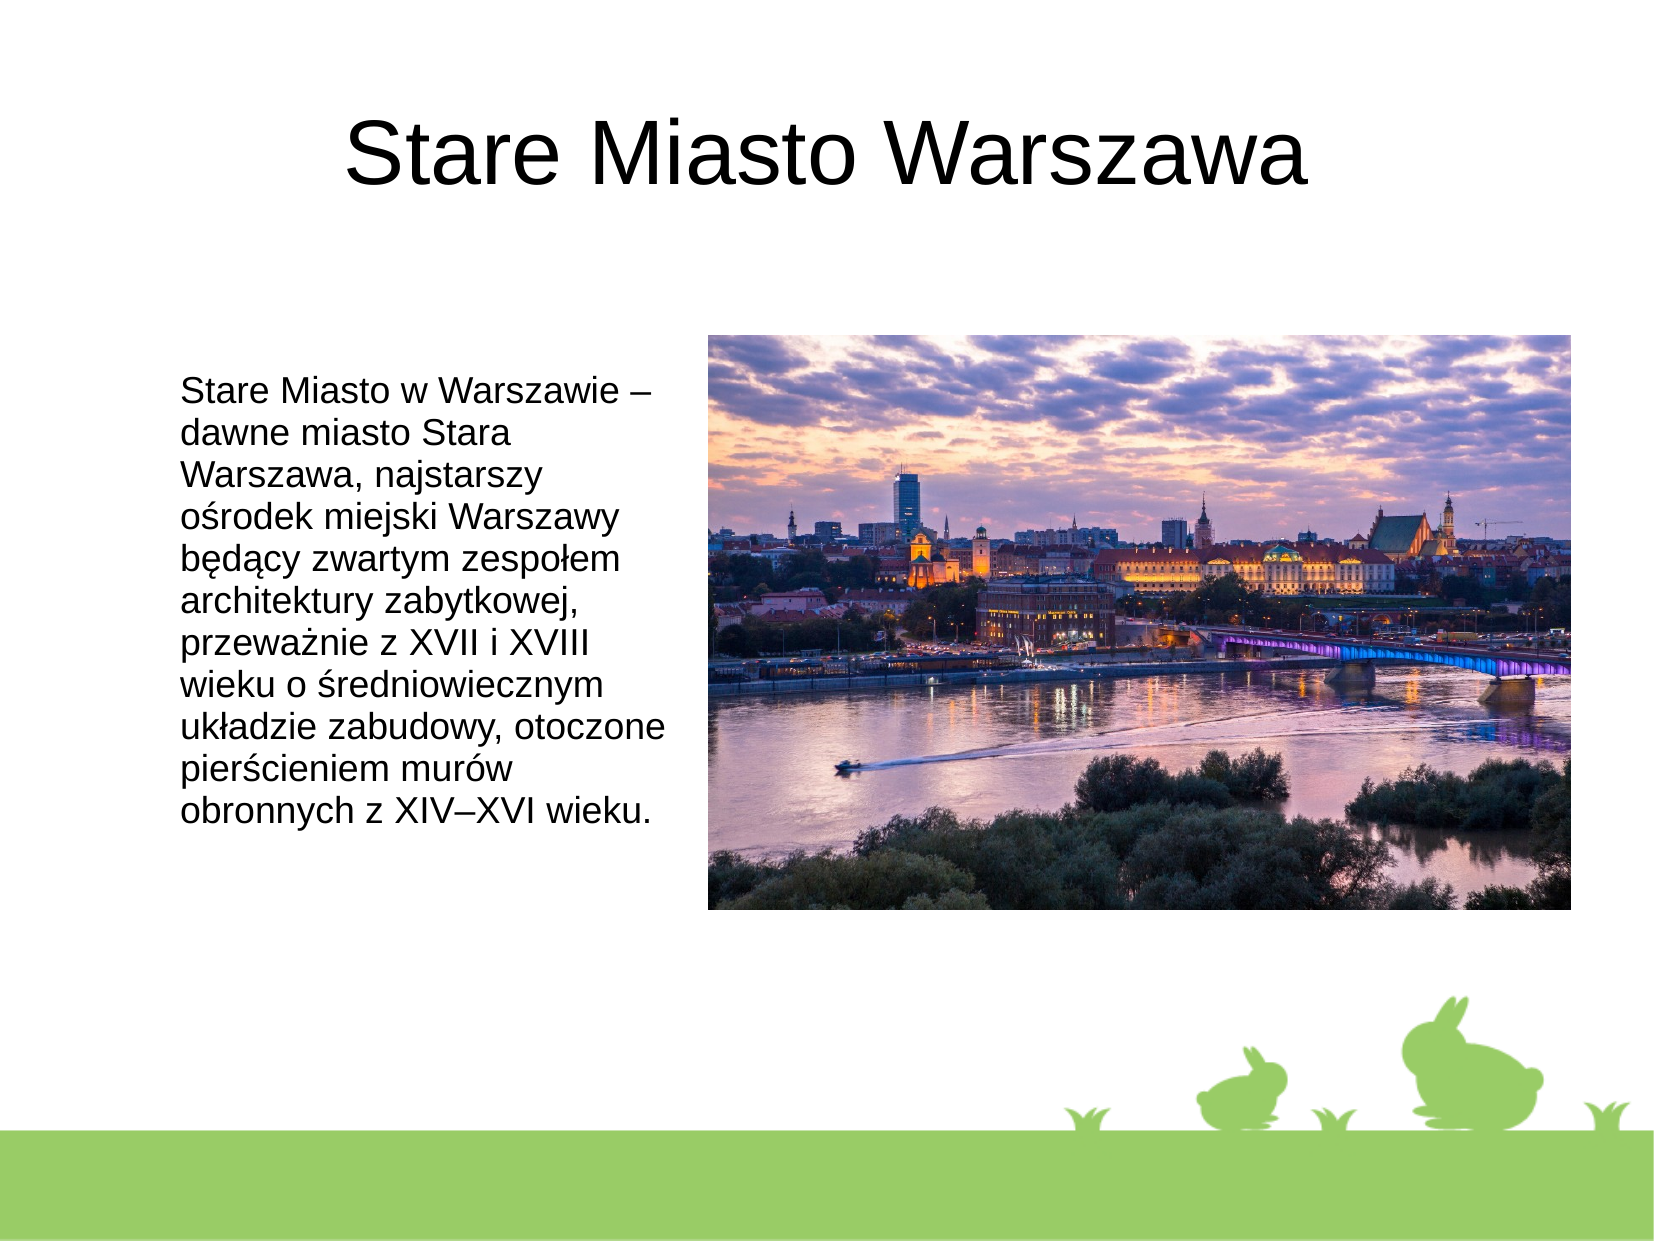

# Stare Miasto Warszawa
Stare Miasto w Warszawie – dawne miasto Stara Warszawa, najstarszy ośrodek miejski Warszawy będący zwartym zespołem architektury zabytkowej, przeważnie z XVII i XVIII wieku o średniowiecznym układzie zabudowy, otoczone pierścieniem murów obronnych z XIV–XVI wieku.